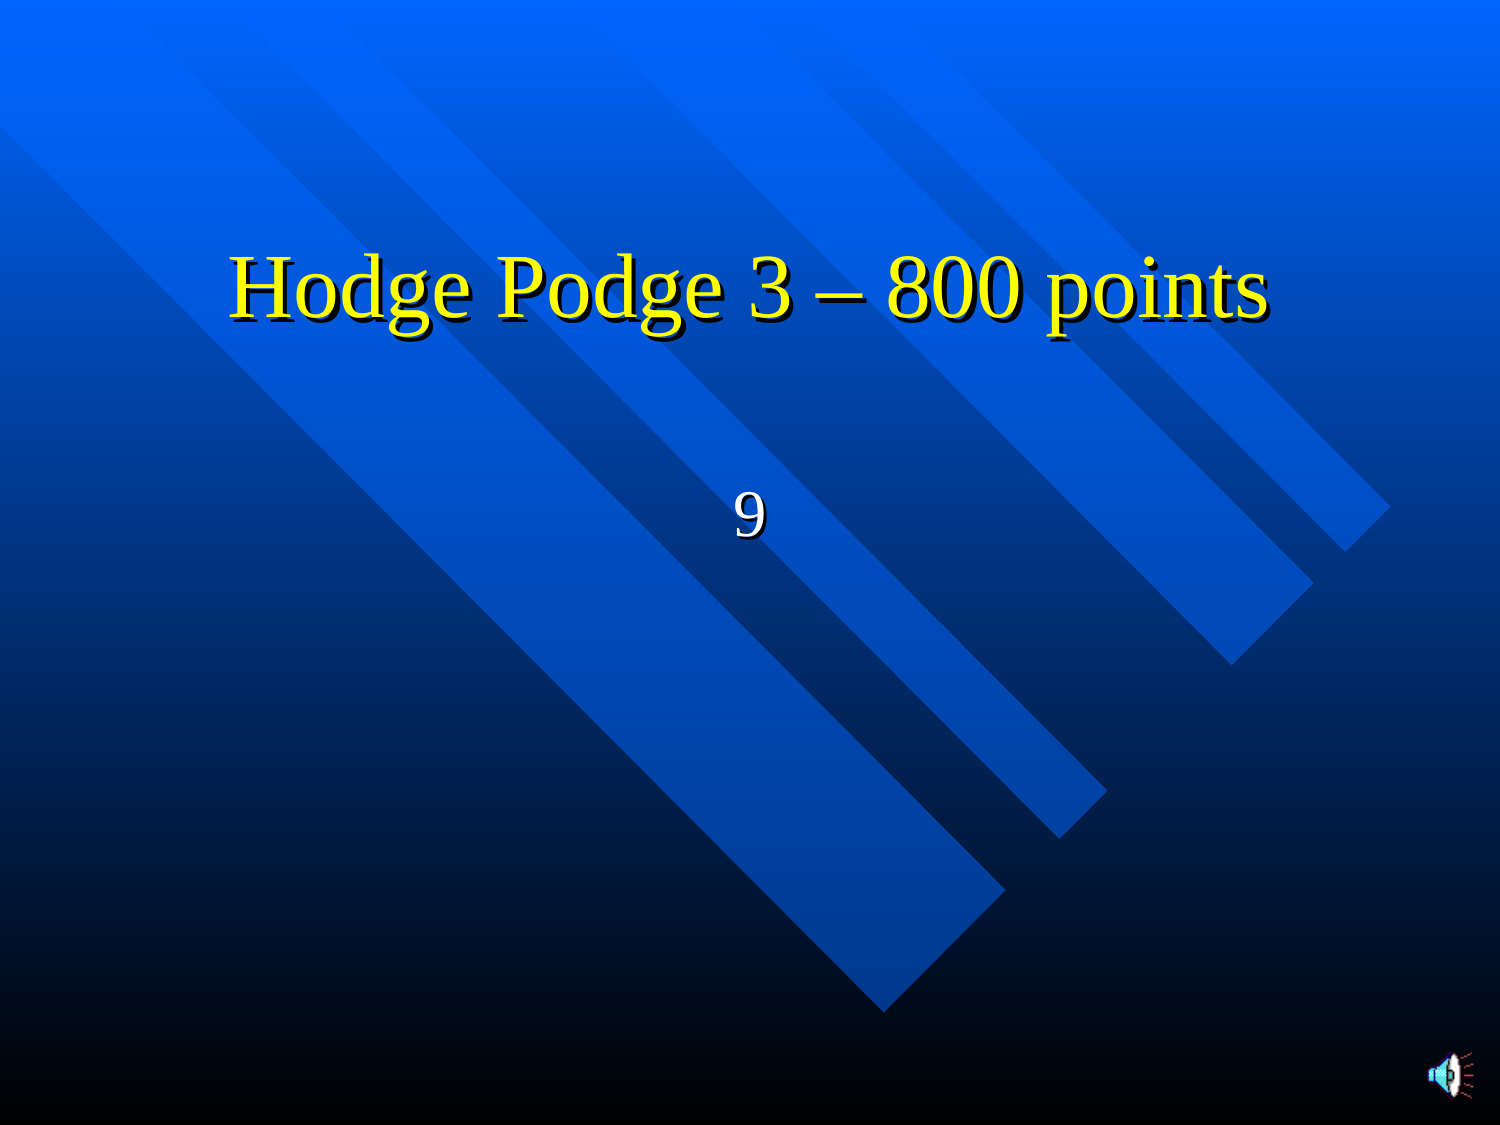

# Hodge Podge 3 – 800 points
9